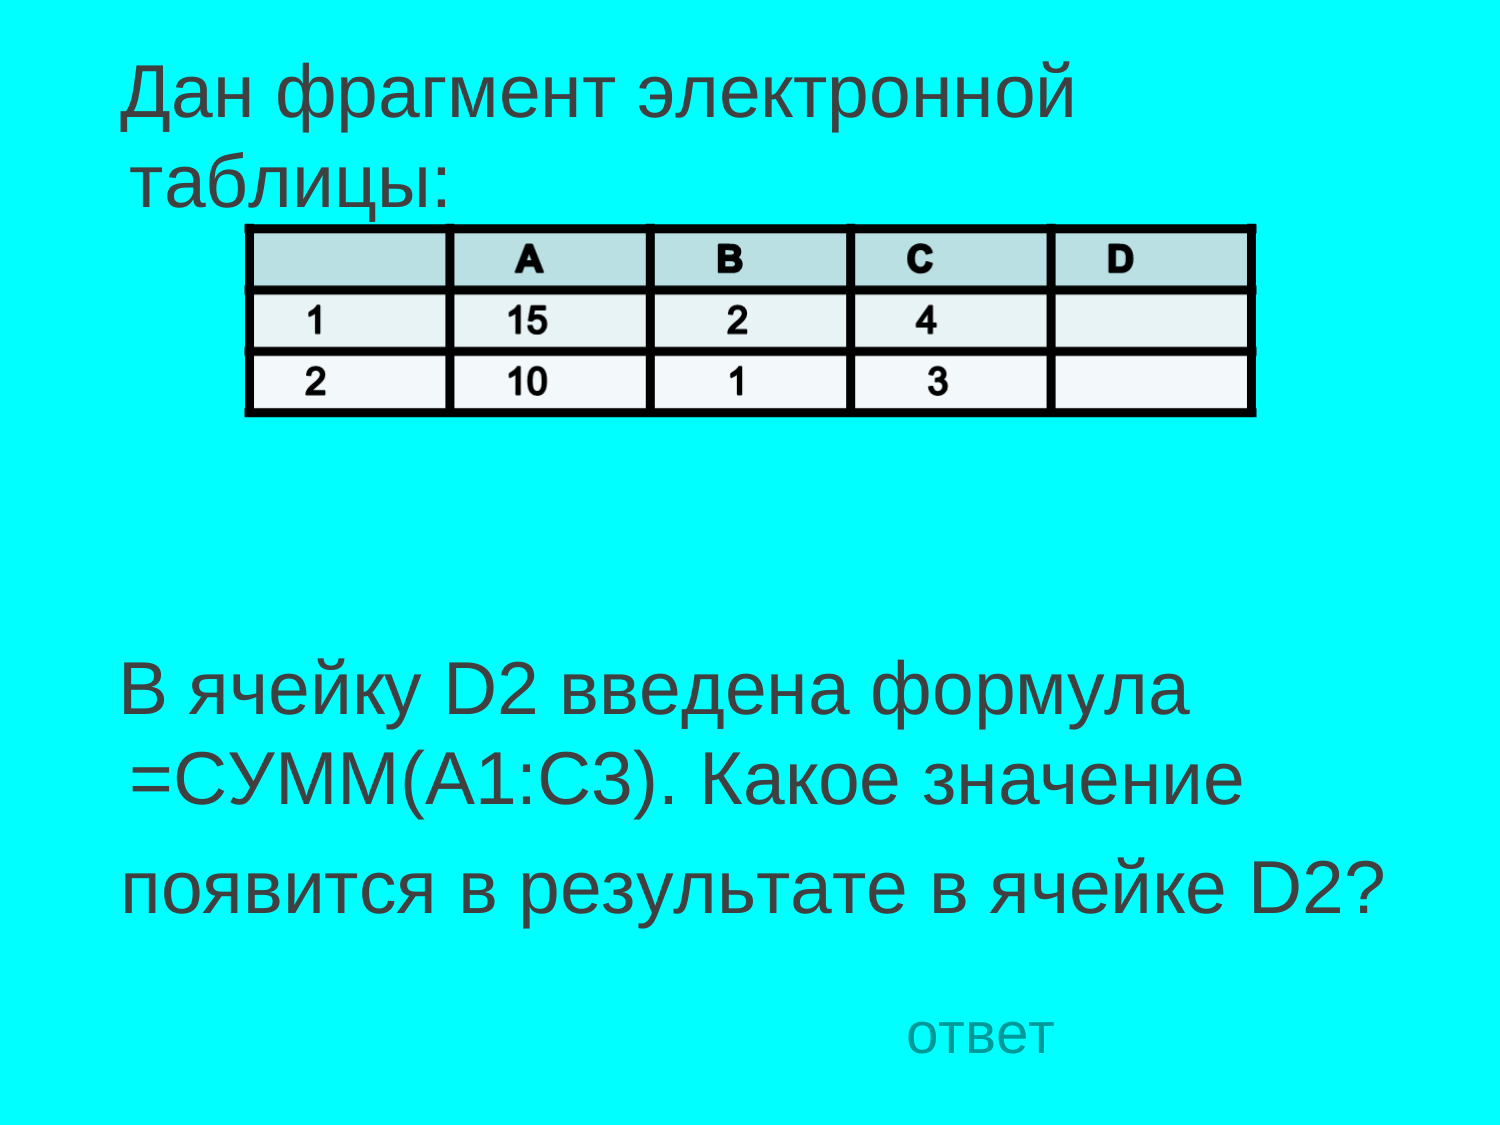

# Дан фрагмент электронной таблицы:
 В ячейку D2 введена формула =СУММ(А1:С3). Какое значение
 появится в результате в ячейке D2?
ответ